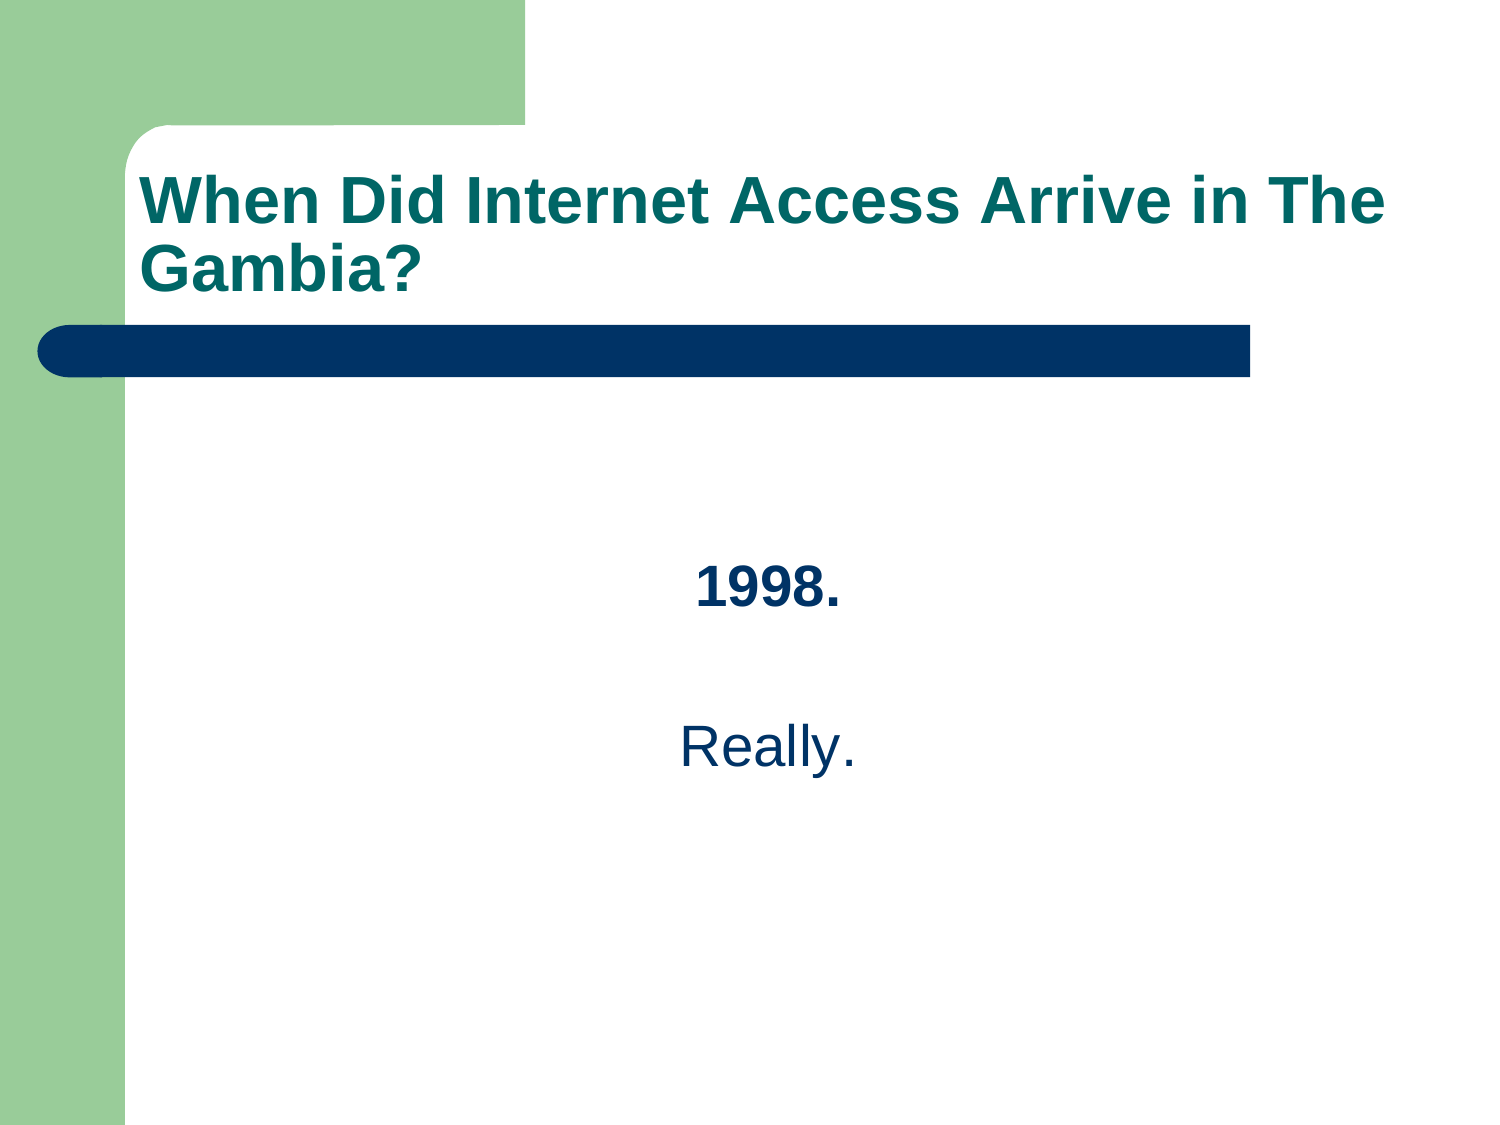

# When Did Internet Access Arrive in The Gambia?
1998.
Really.